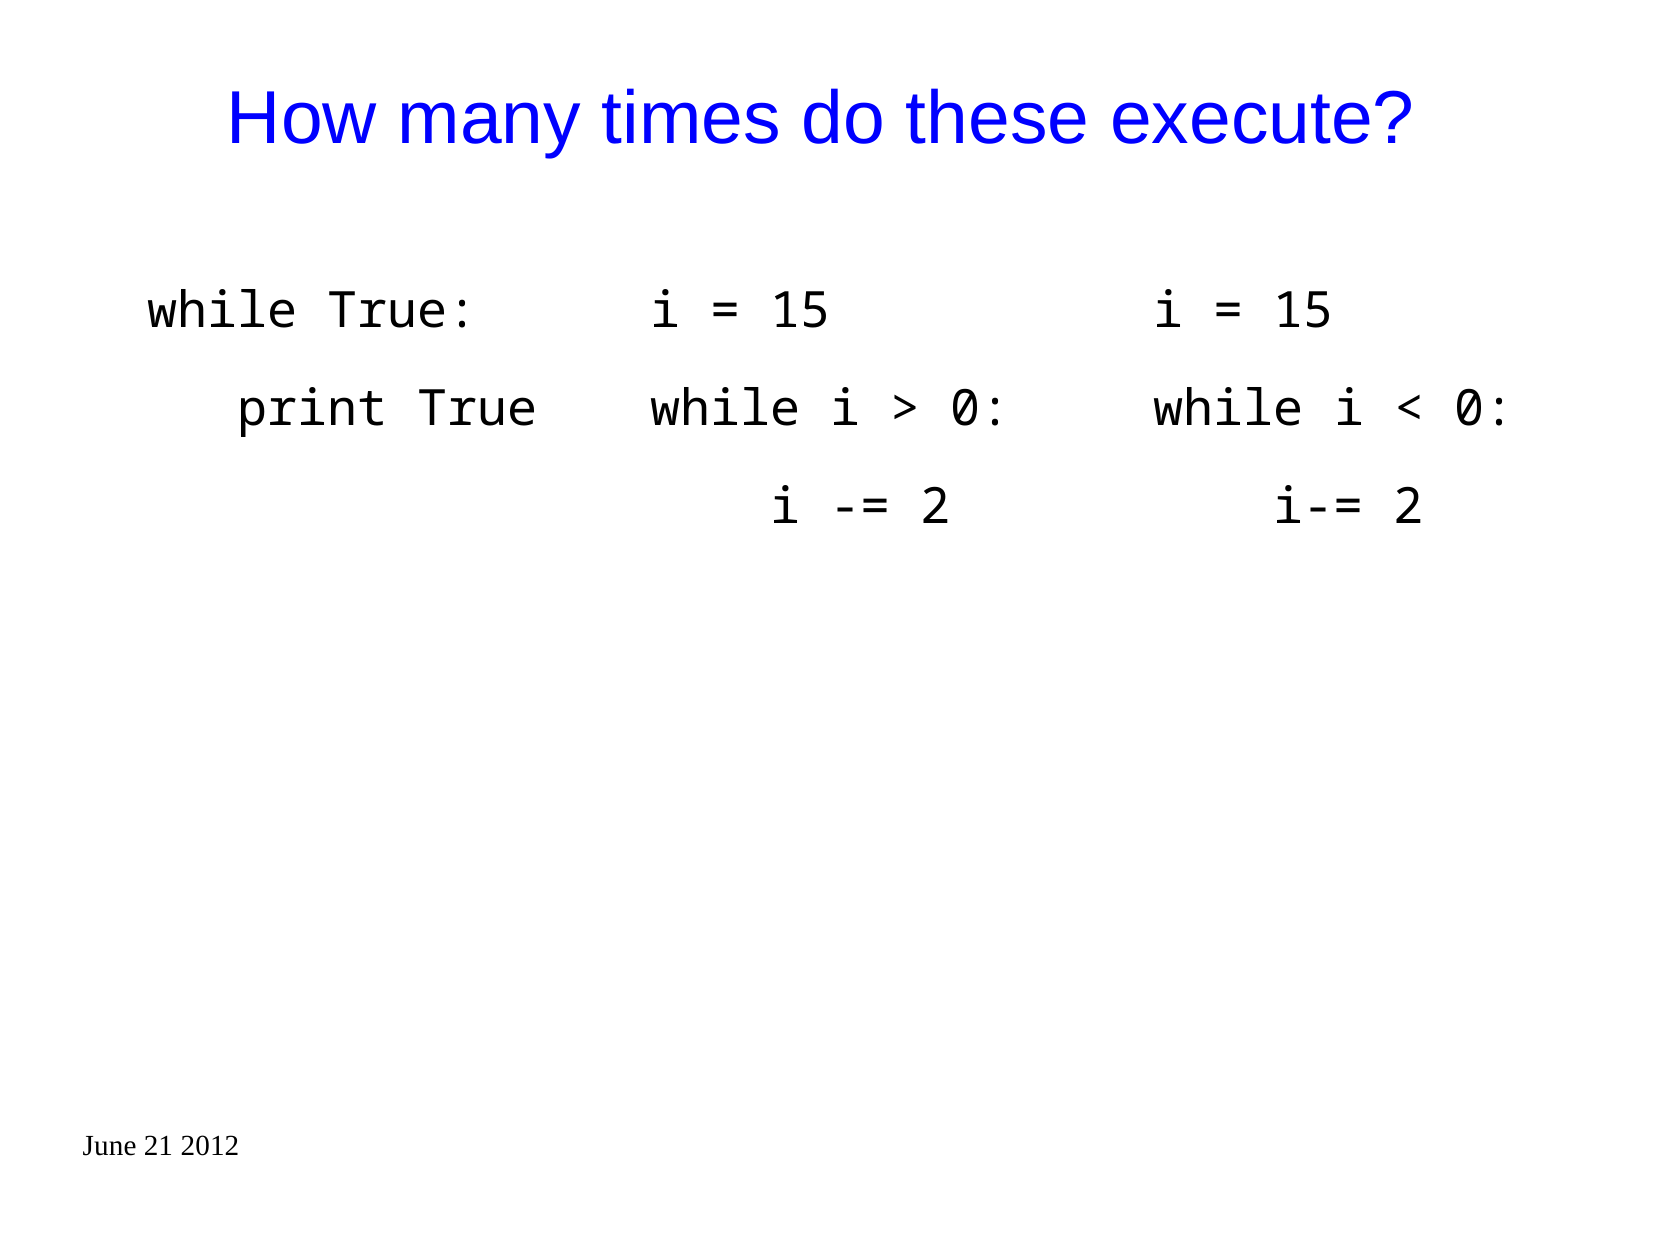

# How many times do these execute?
while True:
 print True
i = 15
while i > 0:
 i -= 2
i = 15
while i < 0:
 i-= 2
June 21 2012